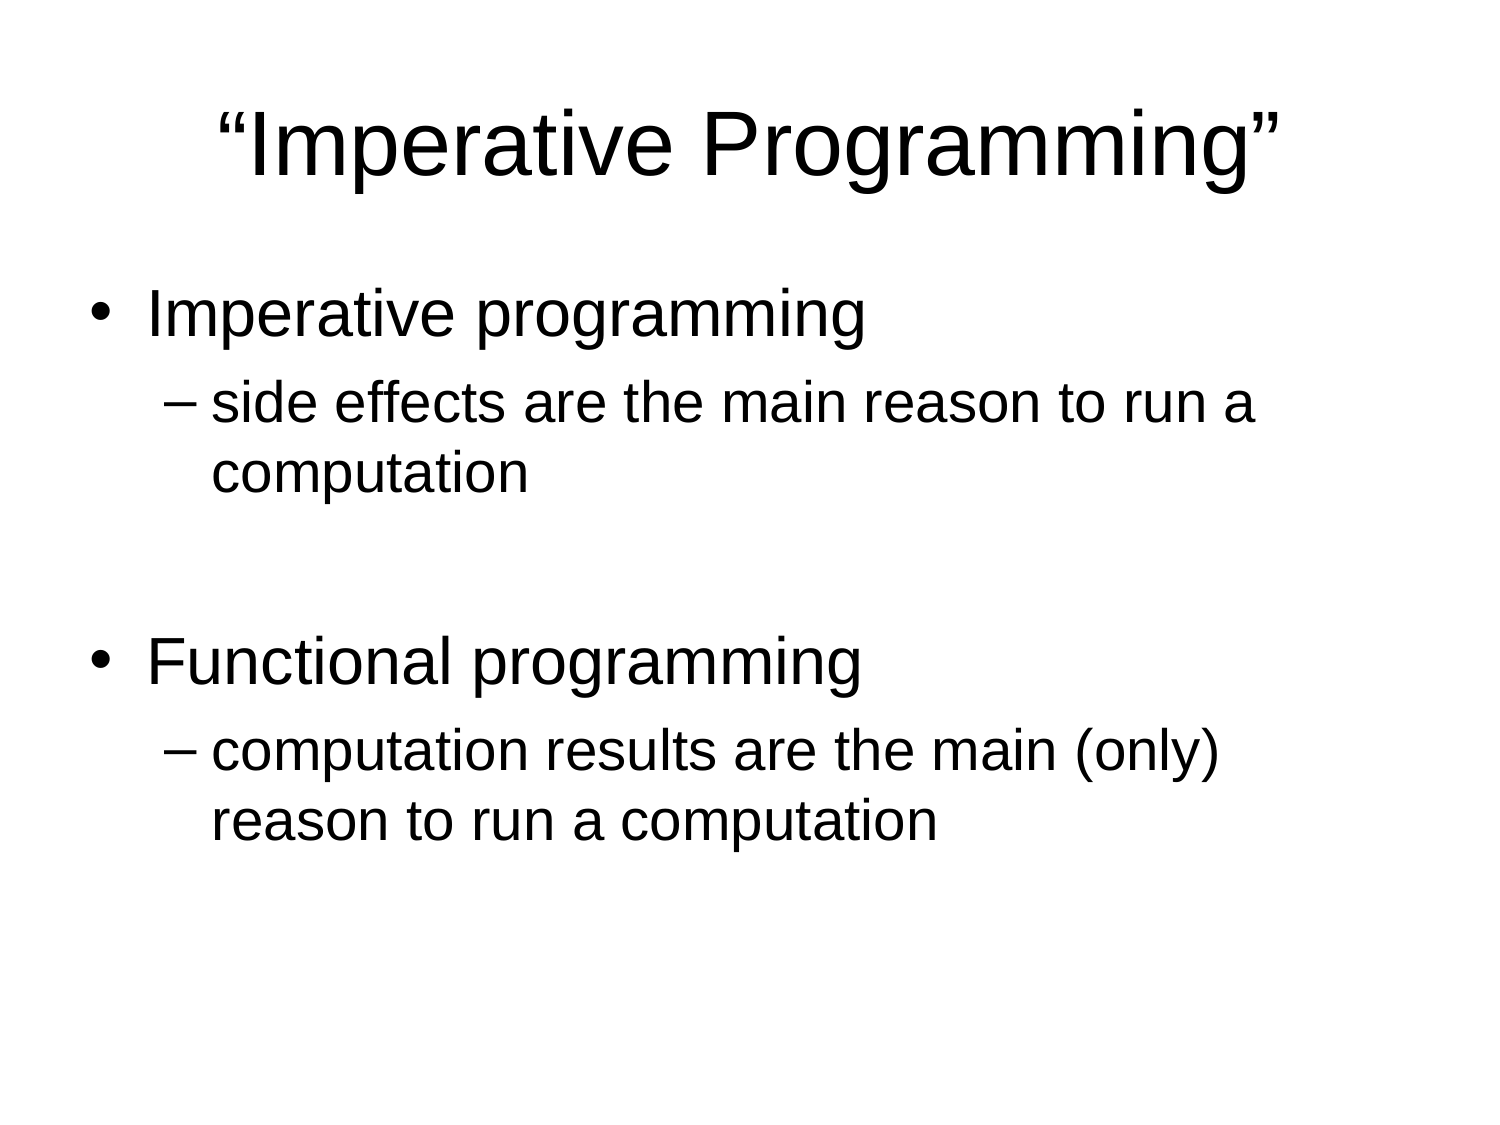

# “Imperative Programming”
Imperative programming
side effects are the main reason to run a computation
Functional programming
computation results are the main (only) reason to run a computation